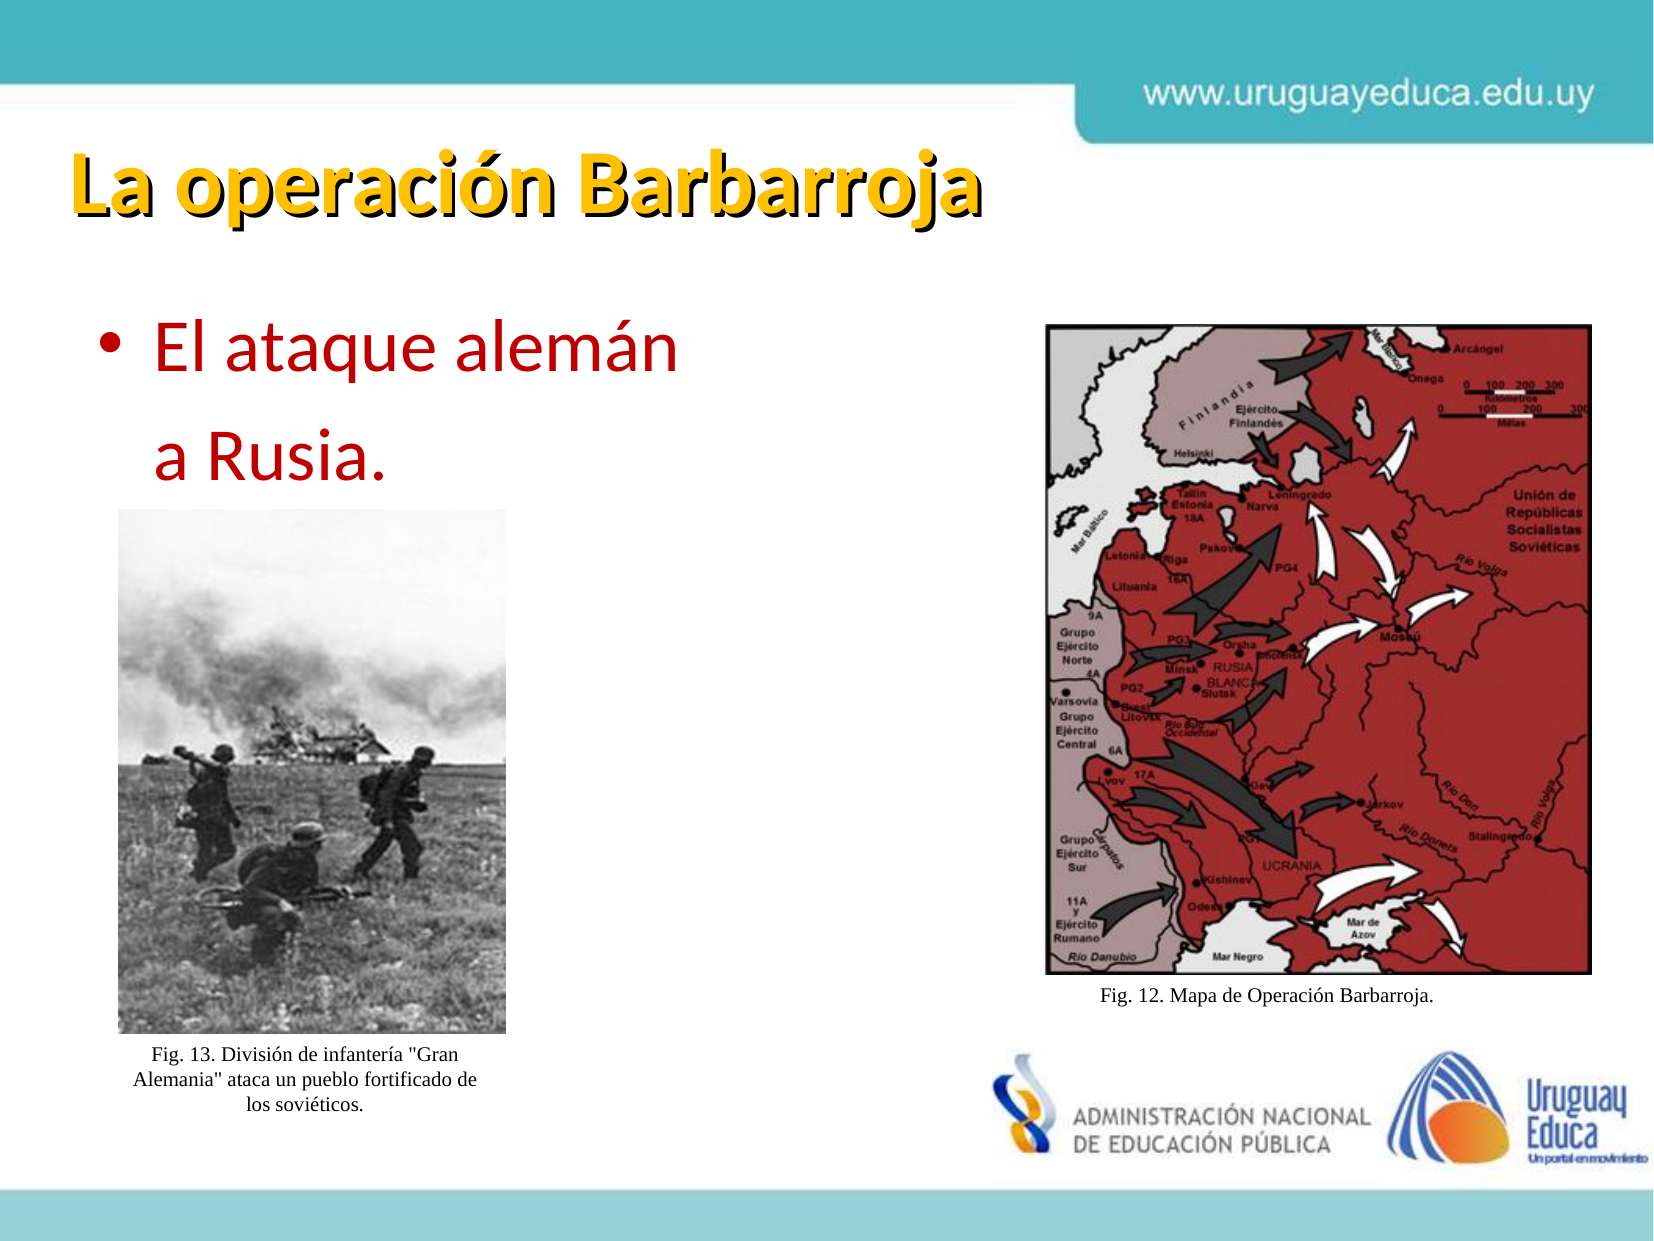

# La operación Barbarroja
El ataque alemán
a Rusia.
Fig. 12. Mapa de Operación Barbarroja.
Fig. 13. División de infantería "Gran Alemania" ataca un pueblo fortificado de los soviéticos.